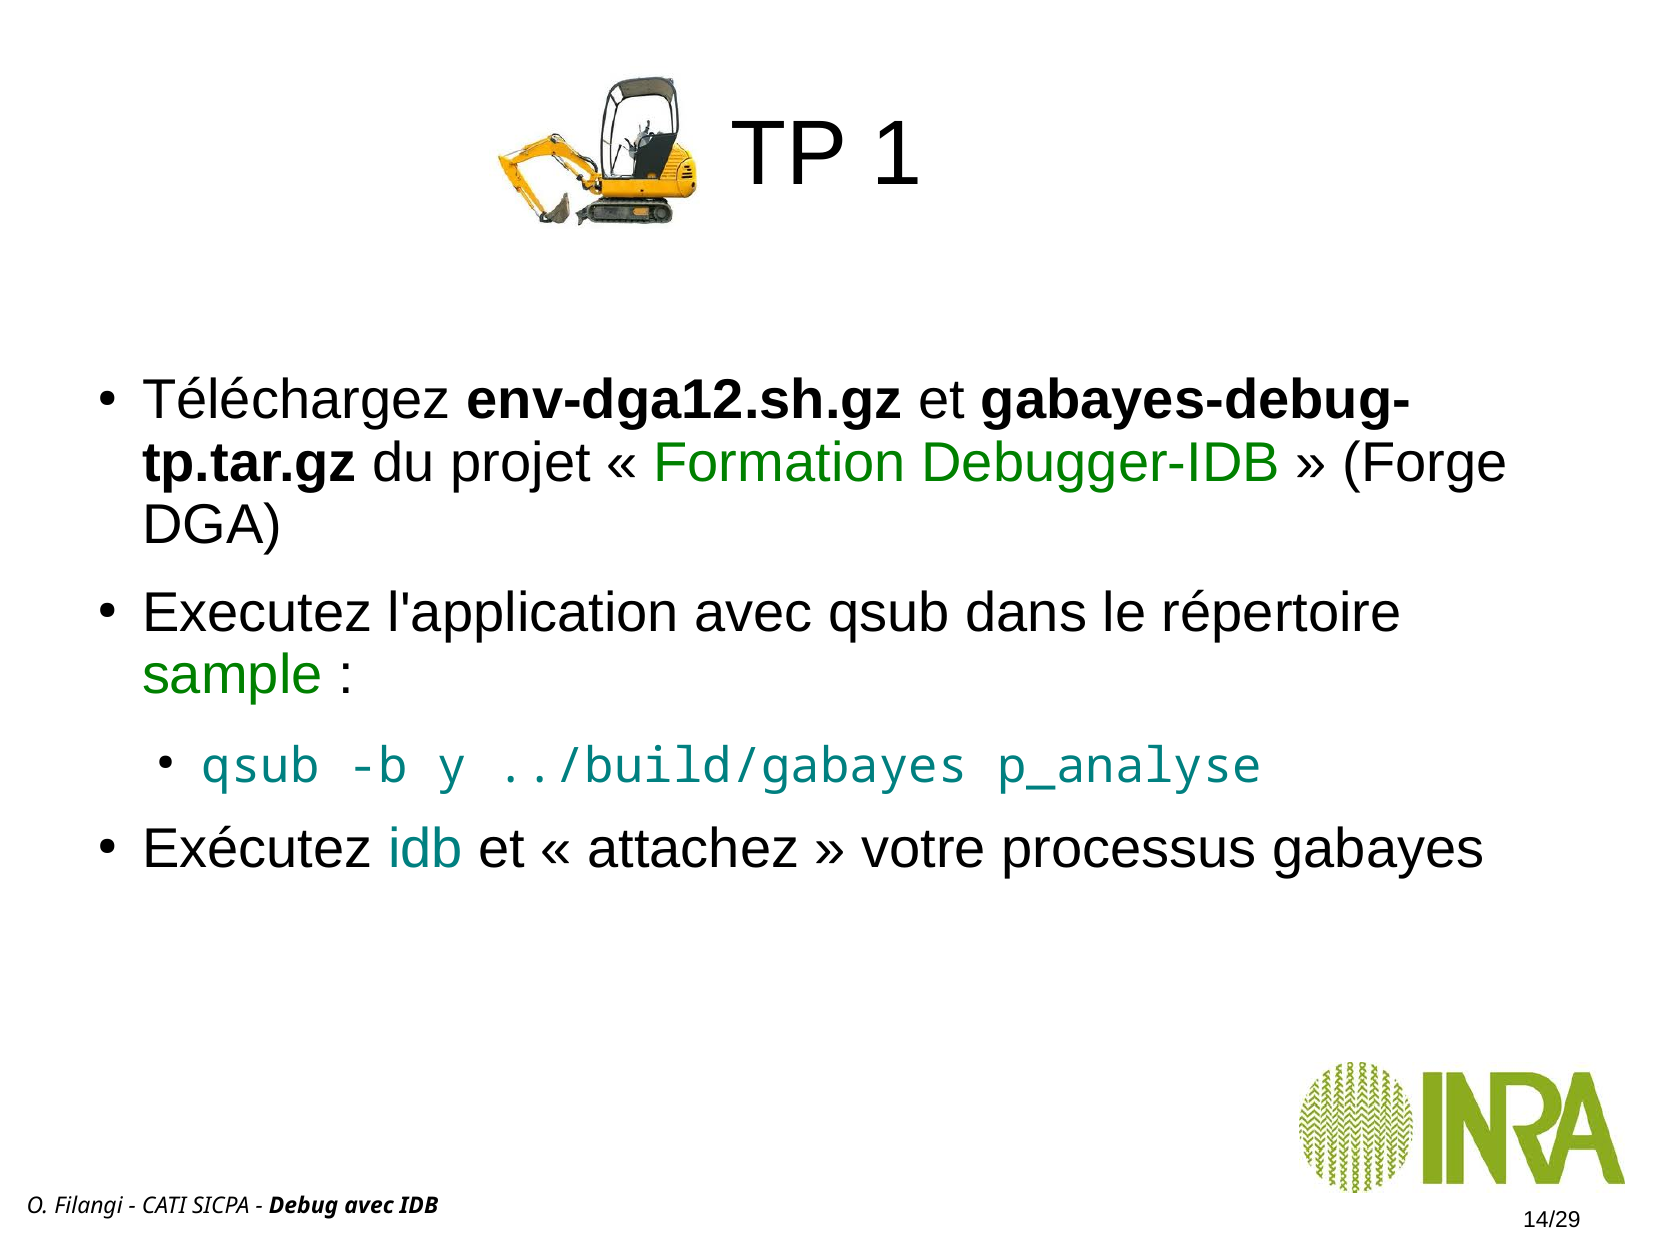

# TP 1
Téléchargez env-dga12.sh.gz et gabayes-debug-tp.tar.gz du projet « Formation Debugger-IDB » (Forge DGA)
Executez l'application avec qsub dans le répertoire sample :
qsub -b y ../build/gabayes p_analyse
Exécutez idb et « attachez » votre processus gabayes
 O. Filangi - CATI SICPA - Debug avec IDB